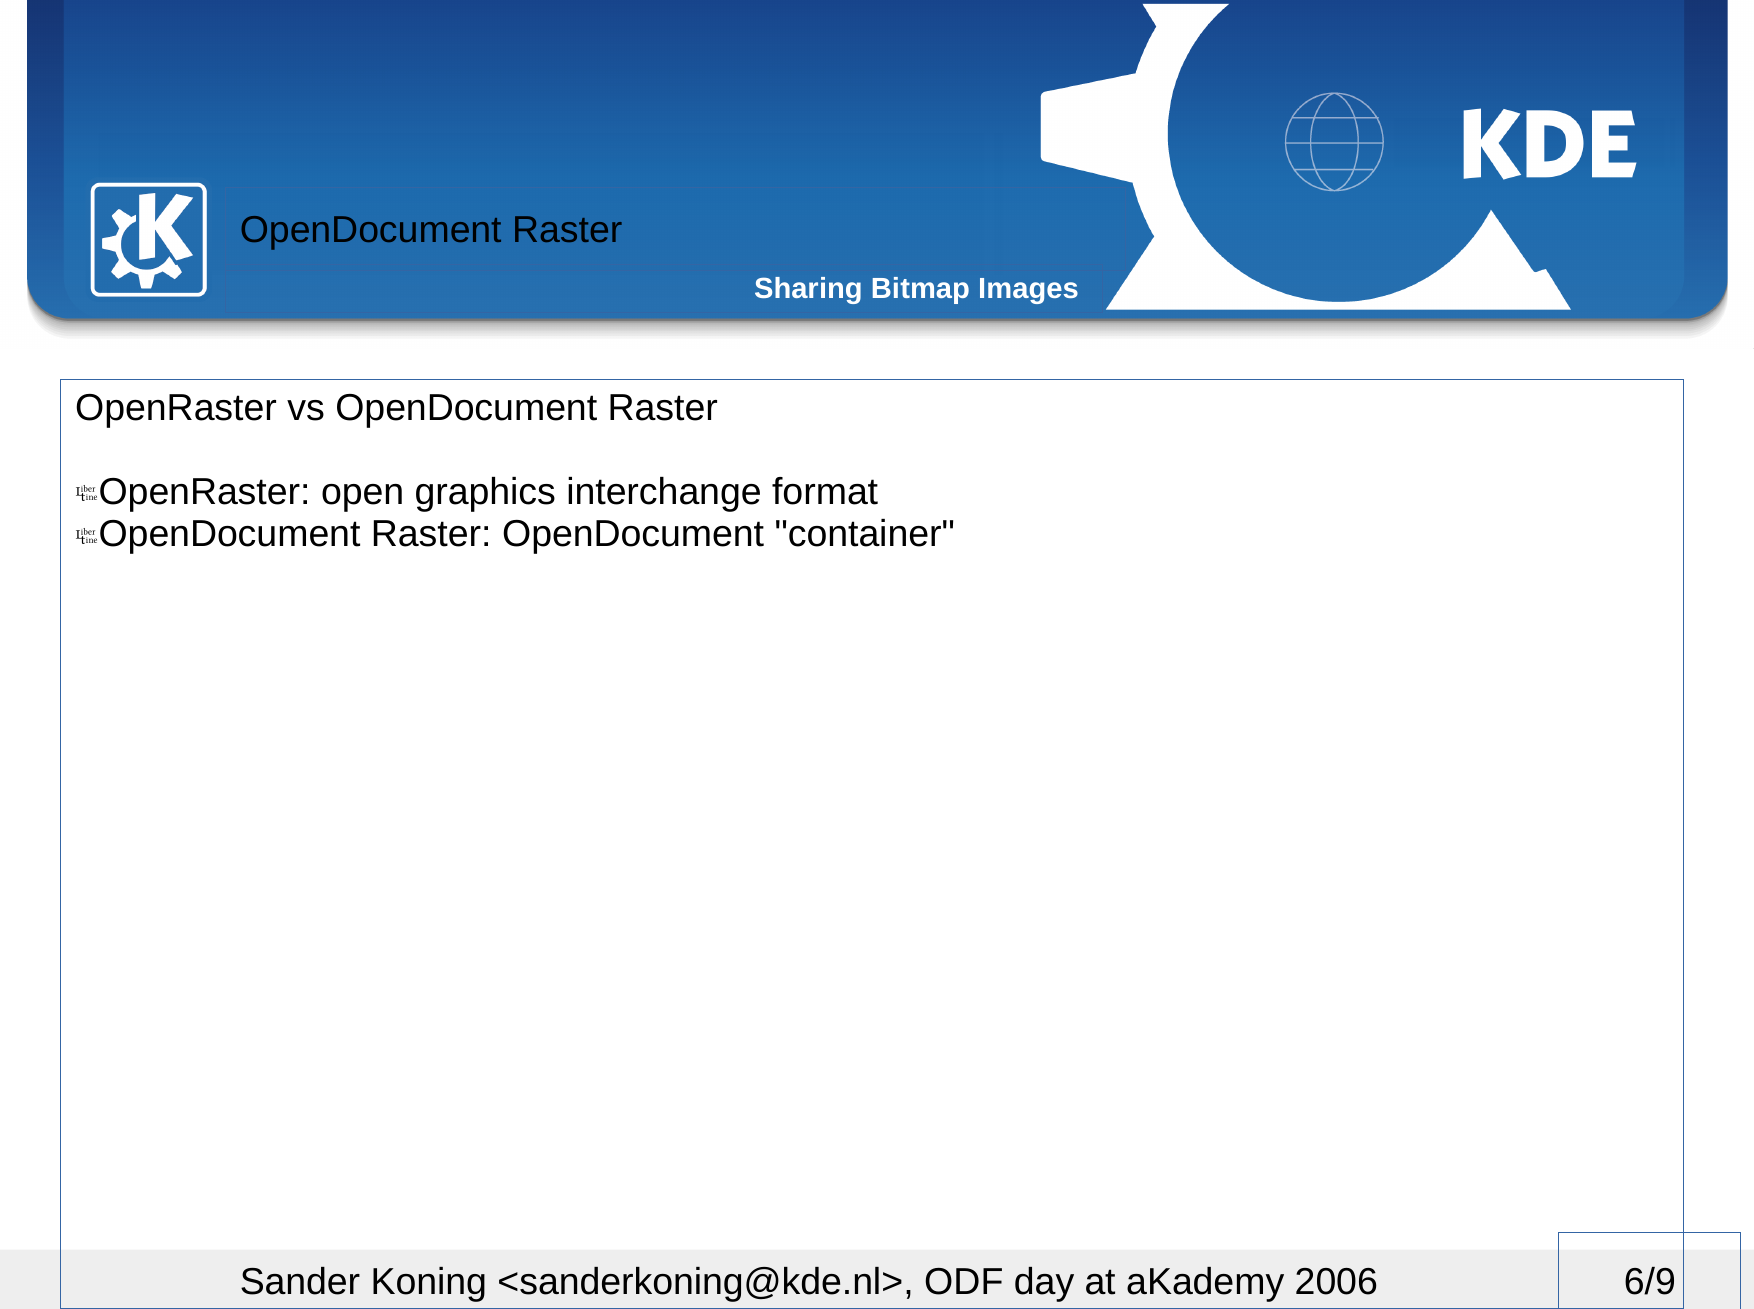

OpenRaster vs OpenDocument Raster
OpenRaster: open graphics interchange format
OpenDocument Raster: OpenDocument "container"